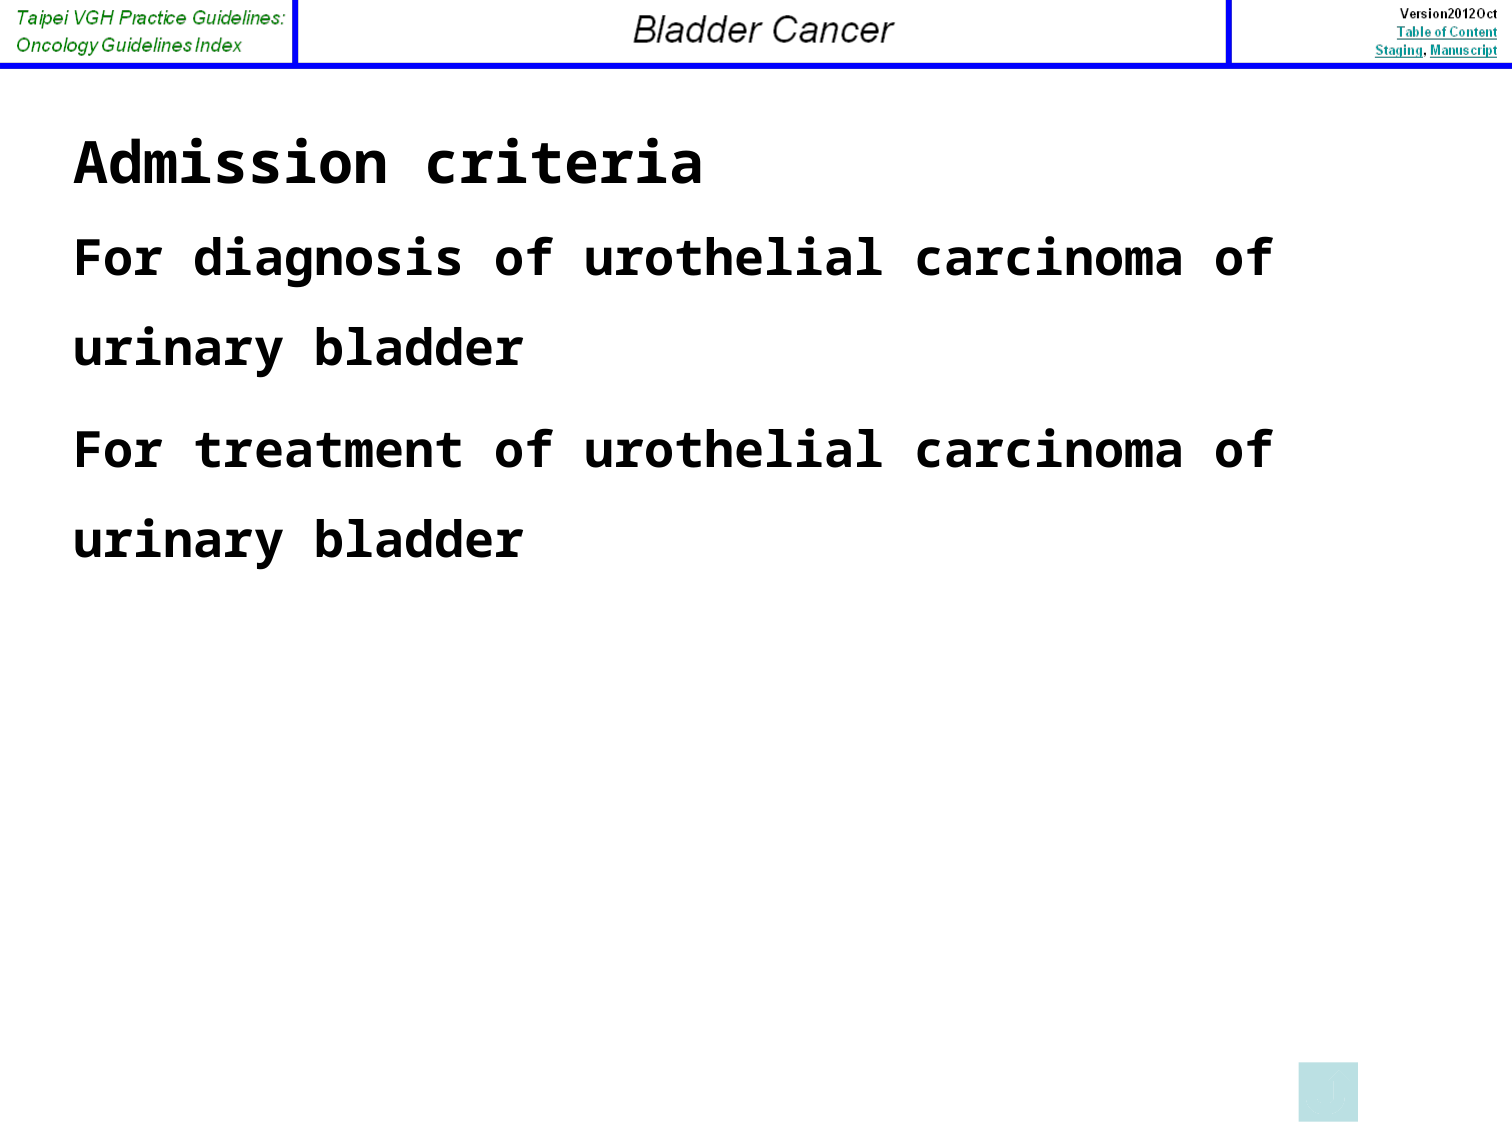

# Admission criteria For diagnosis of urothelial carcinoma of urinary bladder
For treatment of urothelial carcinoma of urinary bladder